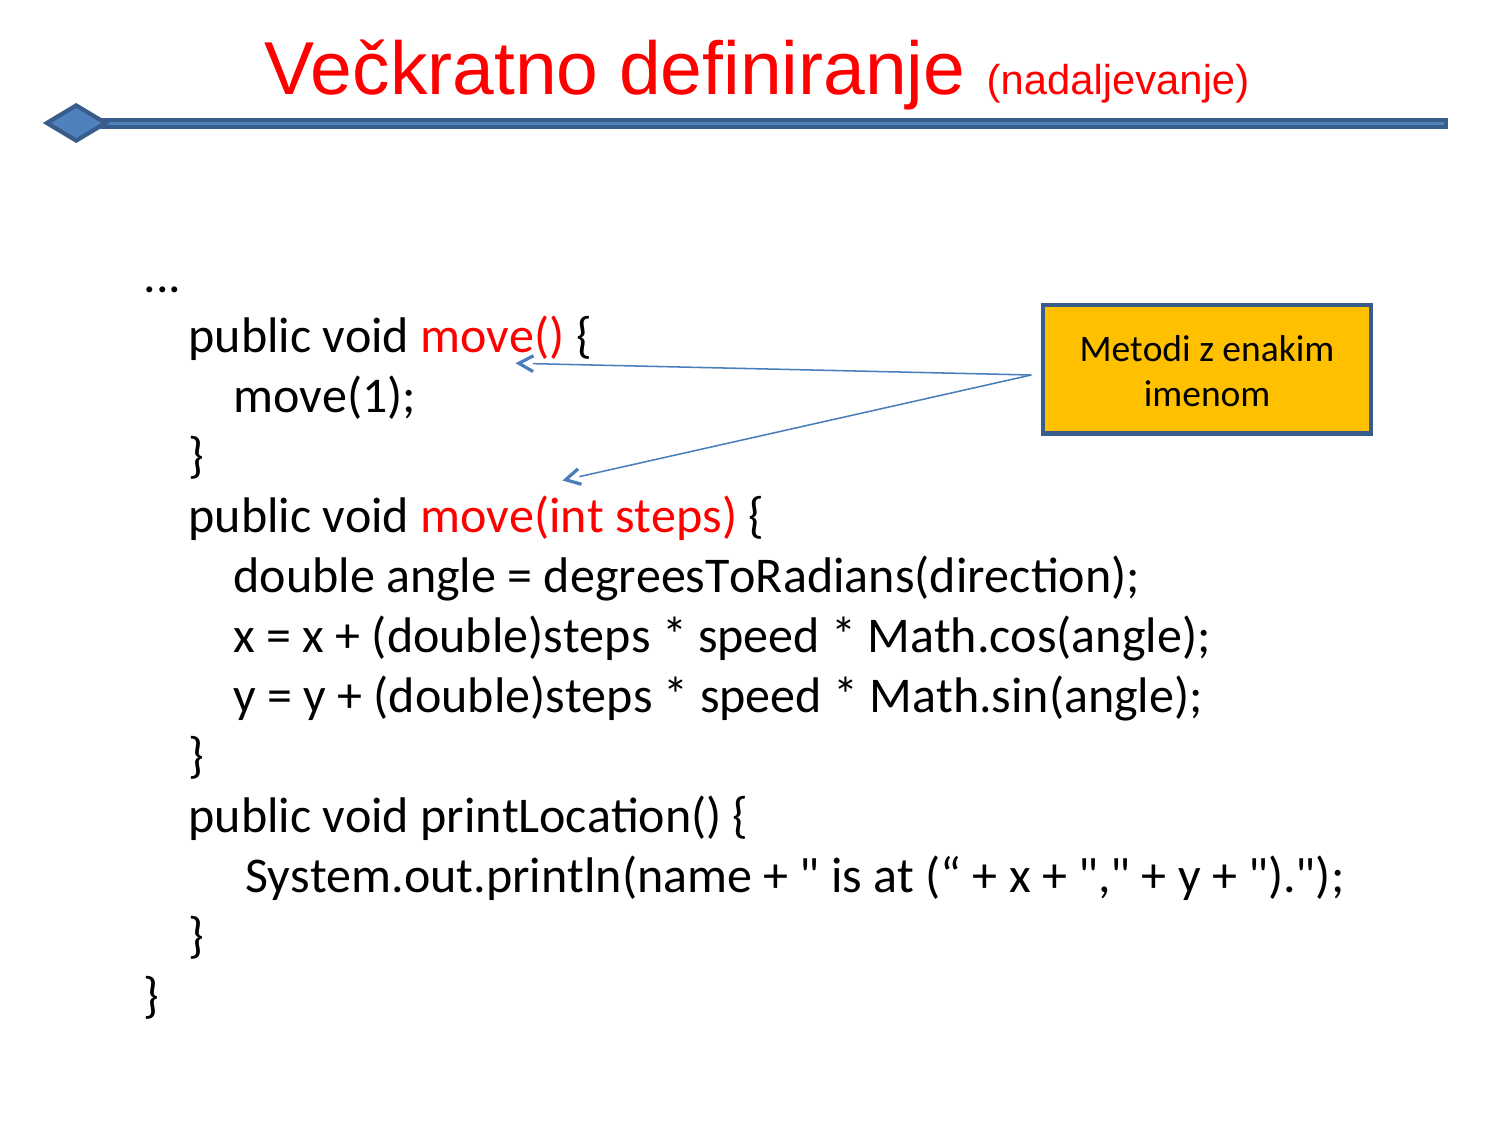

# Večkratno definiranje (nadaljevanje)
...
 public void move() {
 move(1);
 }
 public void move(int steps) {
 double angle = degreesToRadians(direction);
 x = x + (double)steps * speed * Math.cos(angle);
 y = y + (double)steps * speed * Math.sin(angle);
 }
 public void printLocation() {
 System.out.println(name + " is at (“ + x + "," + y + ").");
 }
}
Metodi z enakim imenom